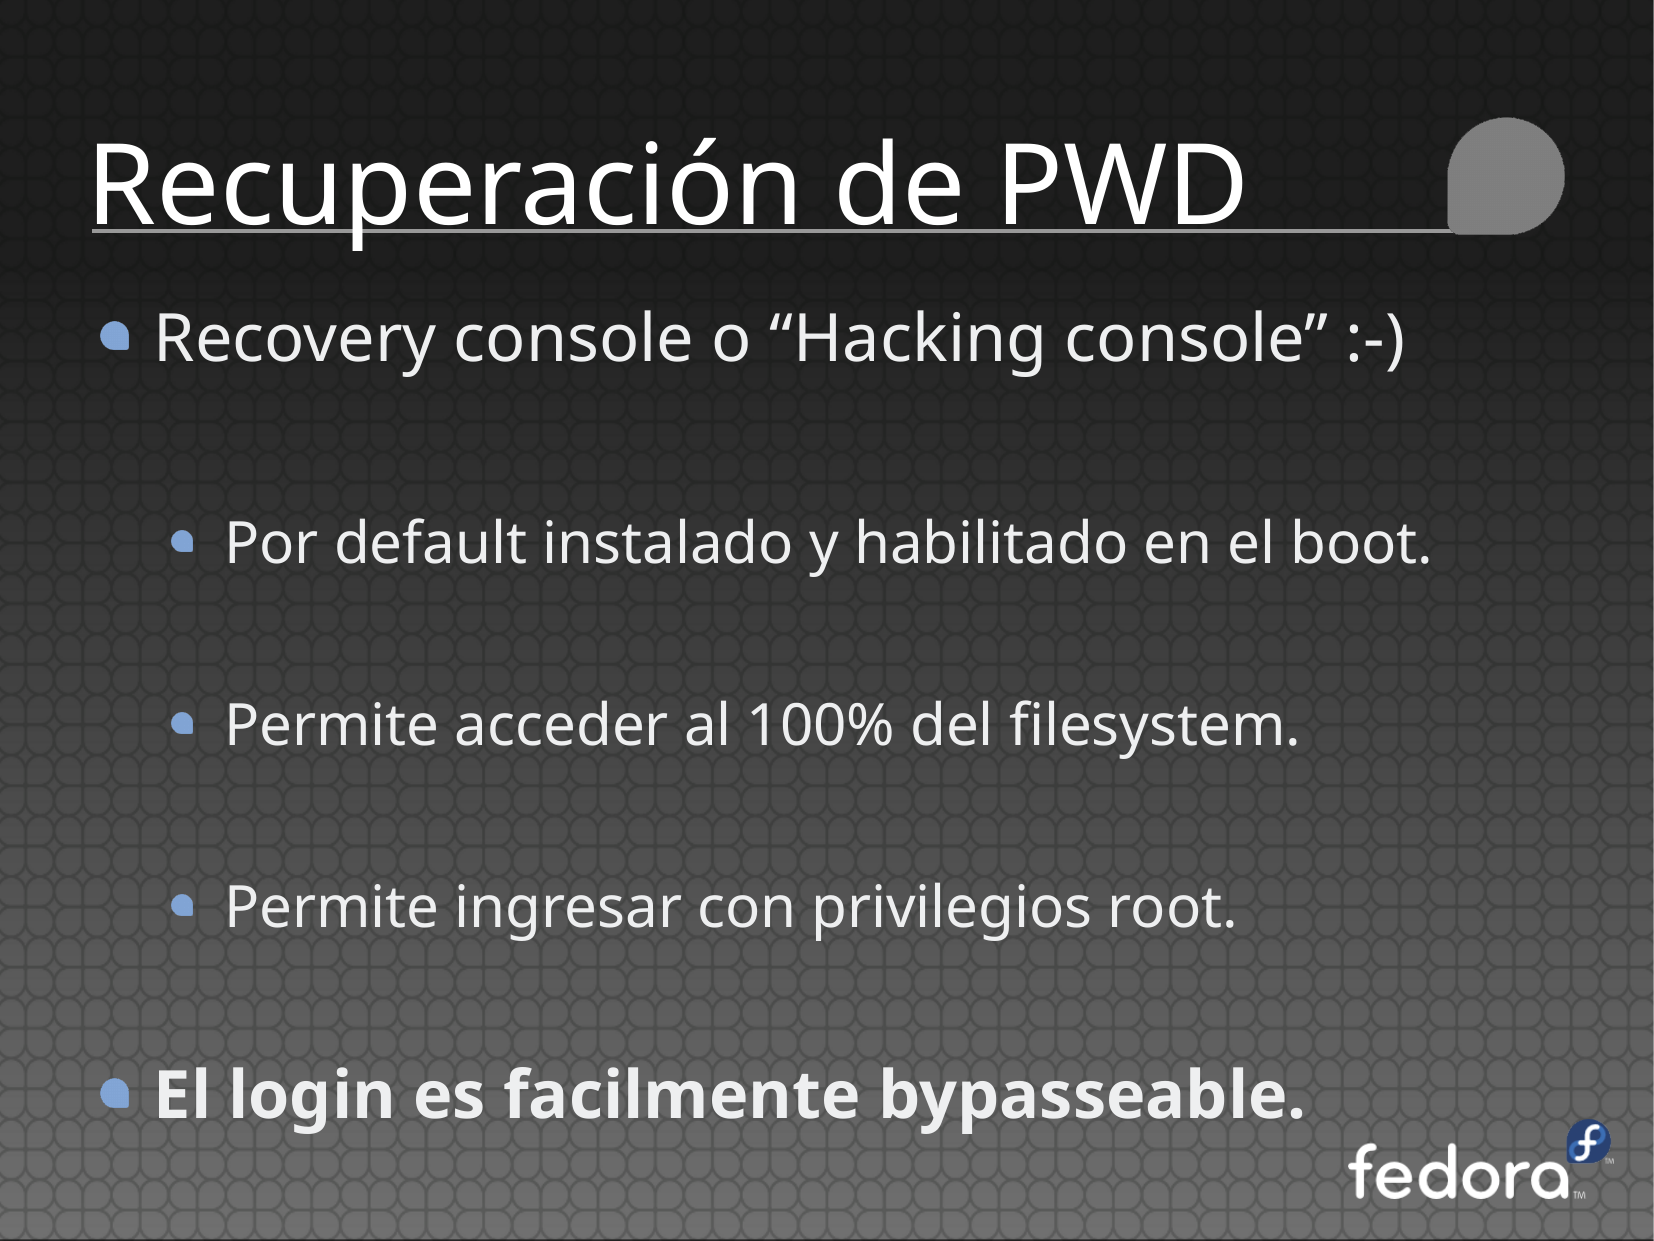

# Recuperación de PWD
Recovery console o “Hacking console” :-)
Por default instalado y habilitado en el boot.
Permite acceder al 100% del filesystem.
Permite ingresar con privilegios root.
El login es facilmente bypasseable.